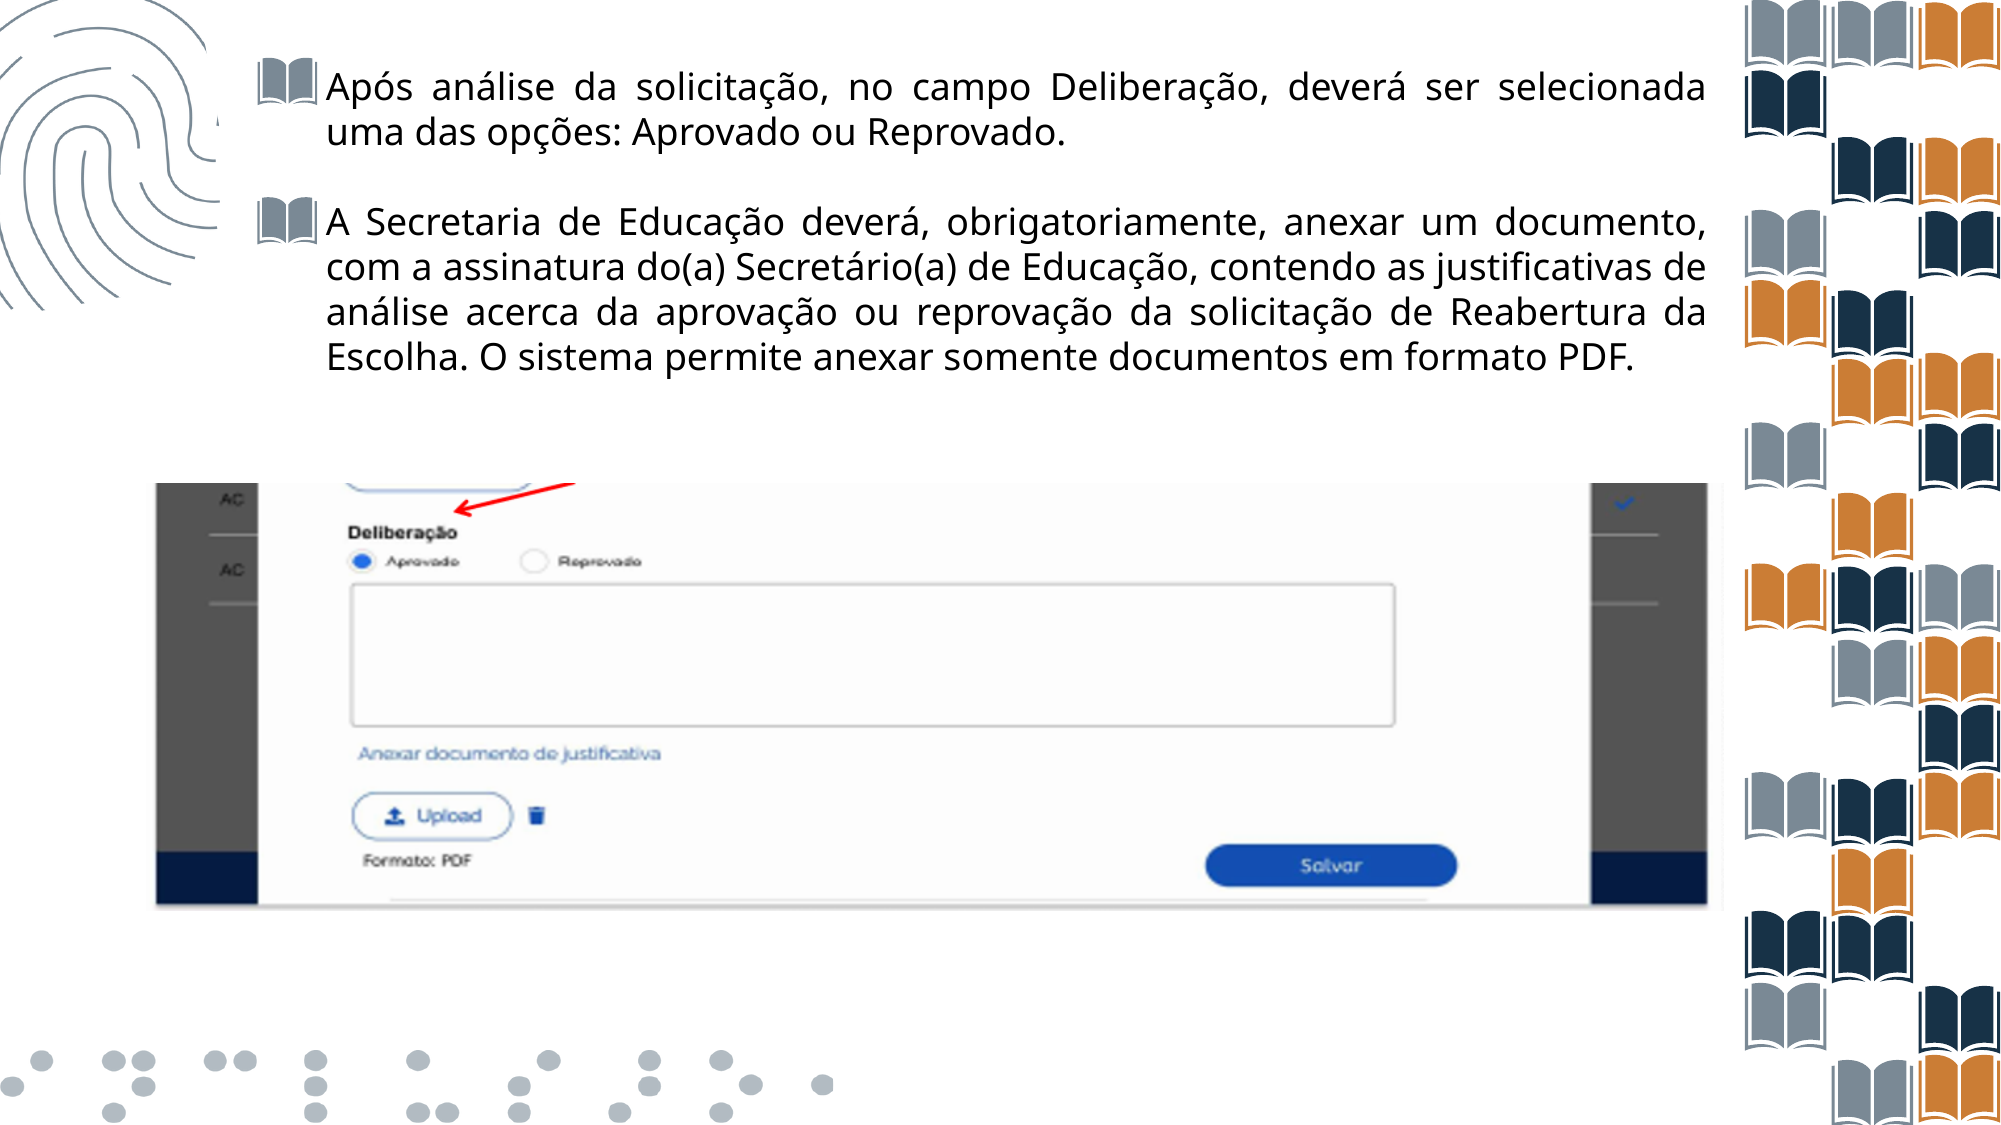

Após análise da solicitação, no campo Deliberação, deverá ser selecionada uma das opções: Aprovado ou Reprovado.
A Secretaria de Educação deverá, obrigatoriamente, anexar um documento, com a assinatura do(a) Secretário(a) de Educação, contendo as justificativas de análise acerca da aprovação ou reprovação da solicitação de Reabertura da Escolha. O sistema permite anexar somente documentos em formato PDF.